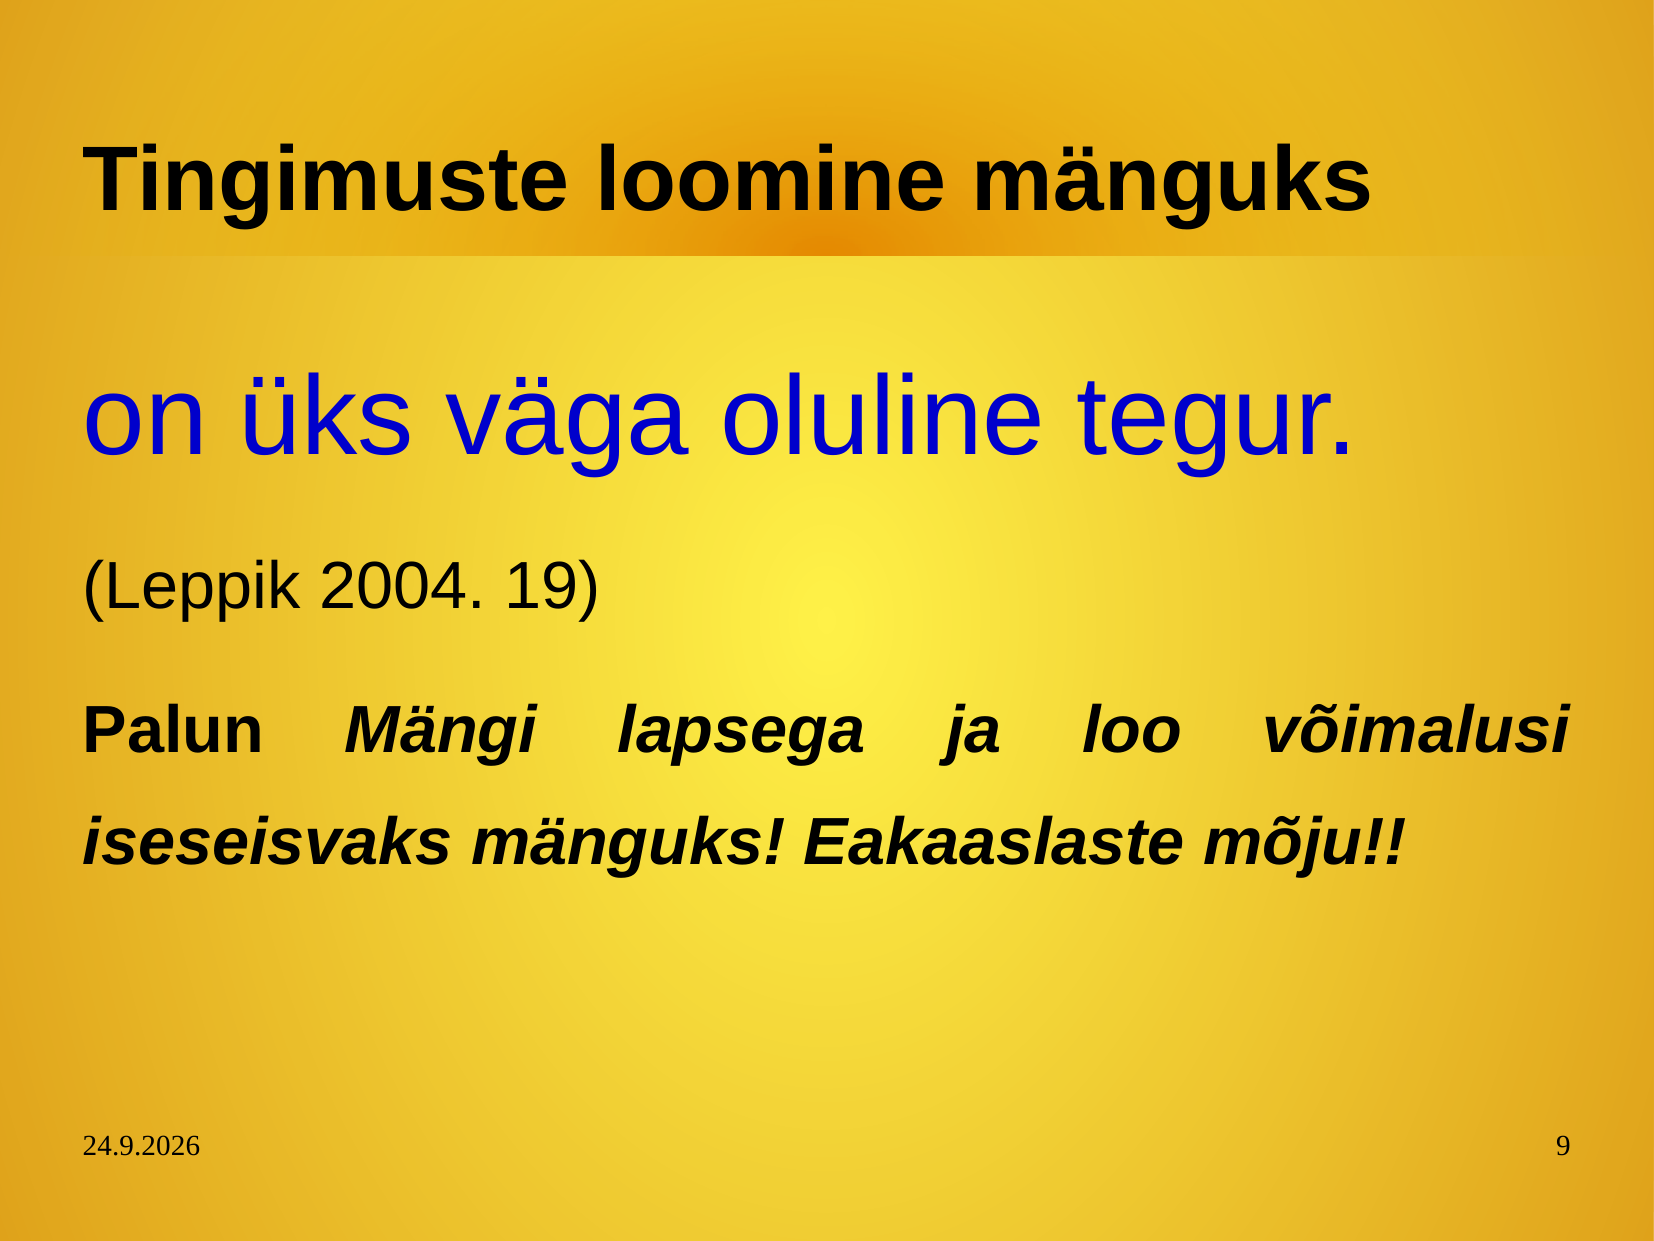

# Tingimuste loomine mänguks
on üks väga oluline tegur.
(Leppik 2004. 19)
Palun Mängi lapsega ja loo võimalusi iseseisvaks mänguks! Eakaaslaste mõju!!
9